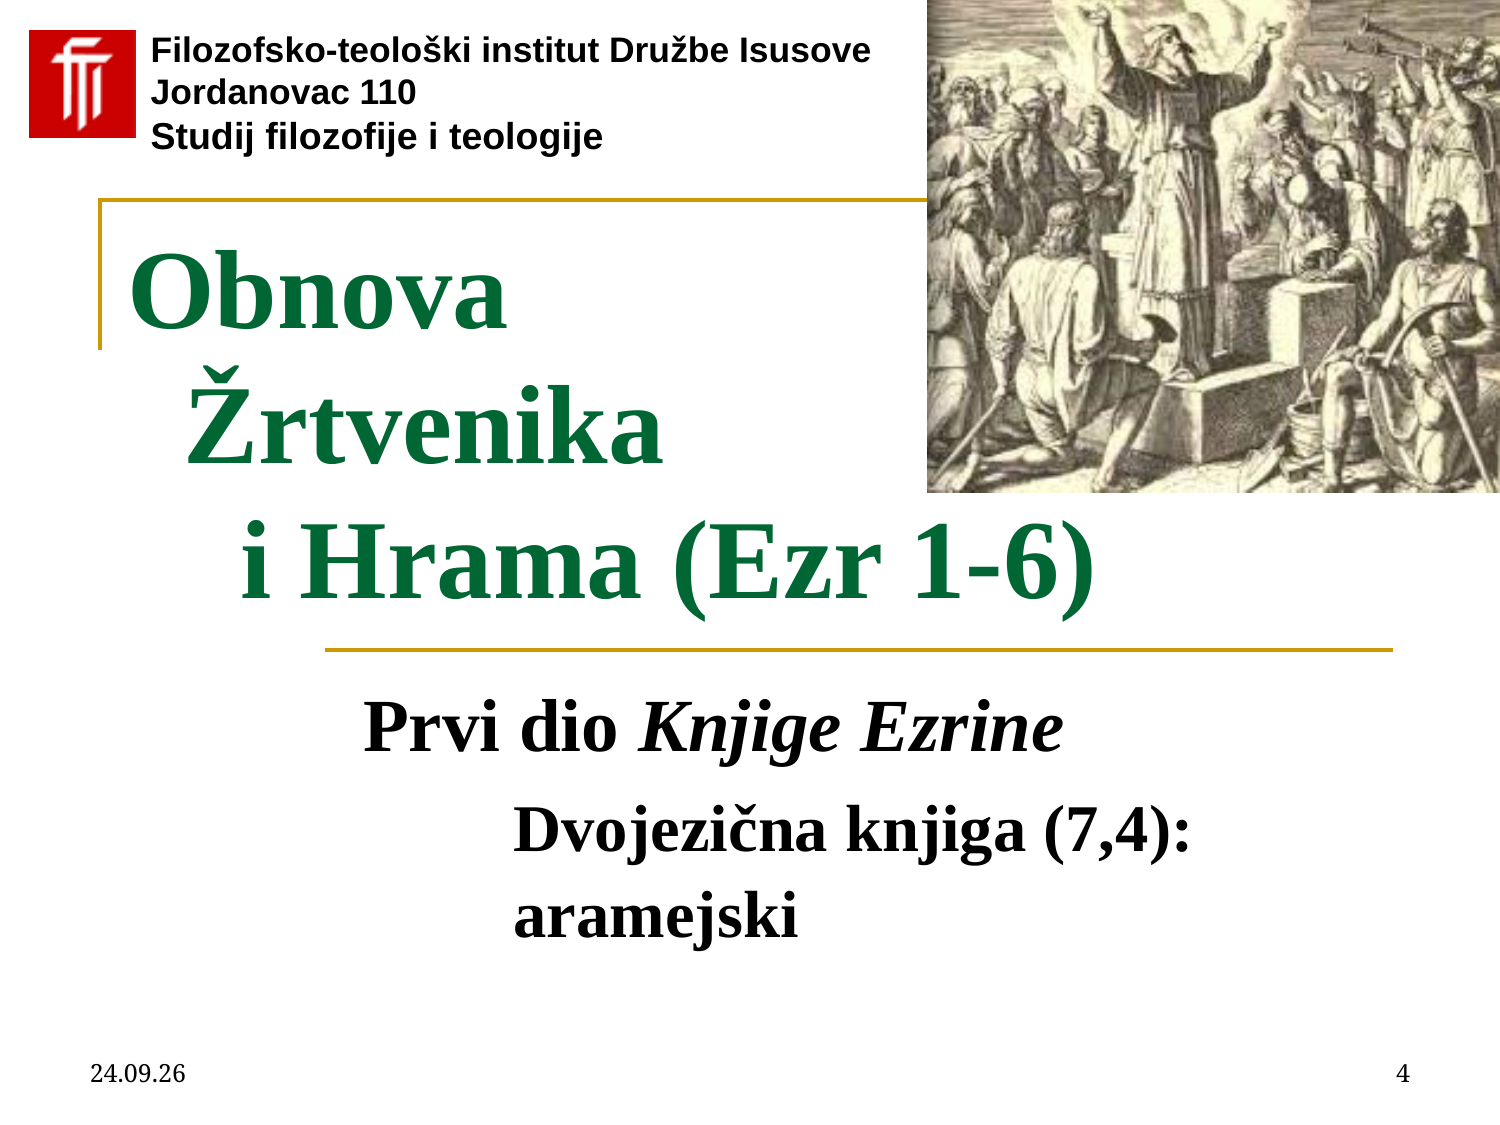

Filozofsko-teološki institut Družbe Isusove
Jordanovac 110
Studij filozofije i teologije
# Obnova Žrtvenika i Hrama (Ezr 1-6)
Prvi dio Knjige Ezrine
	Dvojezična knjiga (7,4):
	aramejski